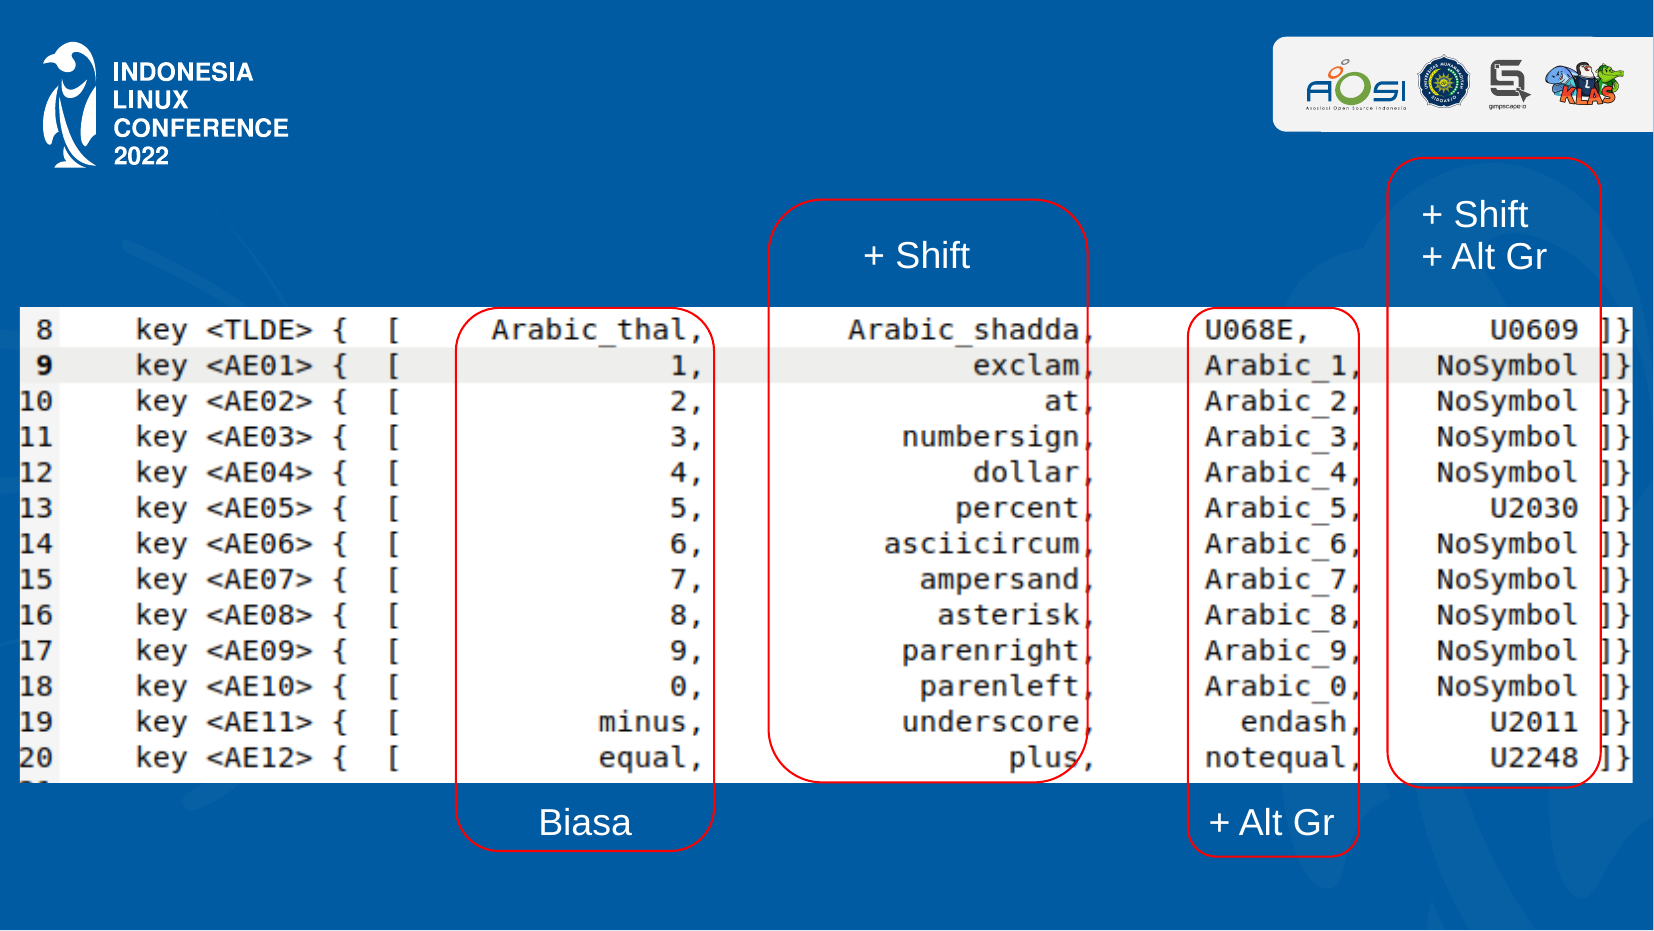

+ Shift
+ Alt Gr
+ Shift
Biasa
+ Alt Gr